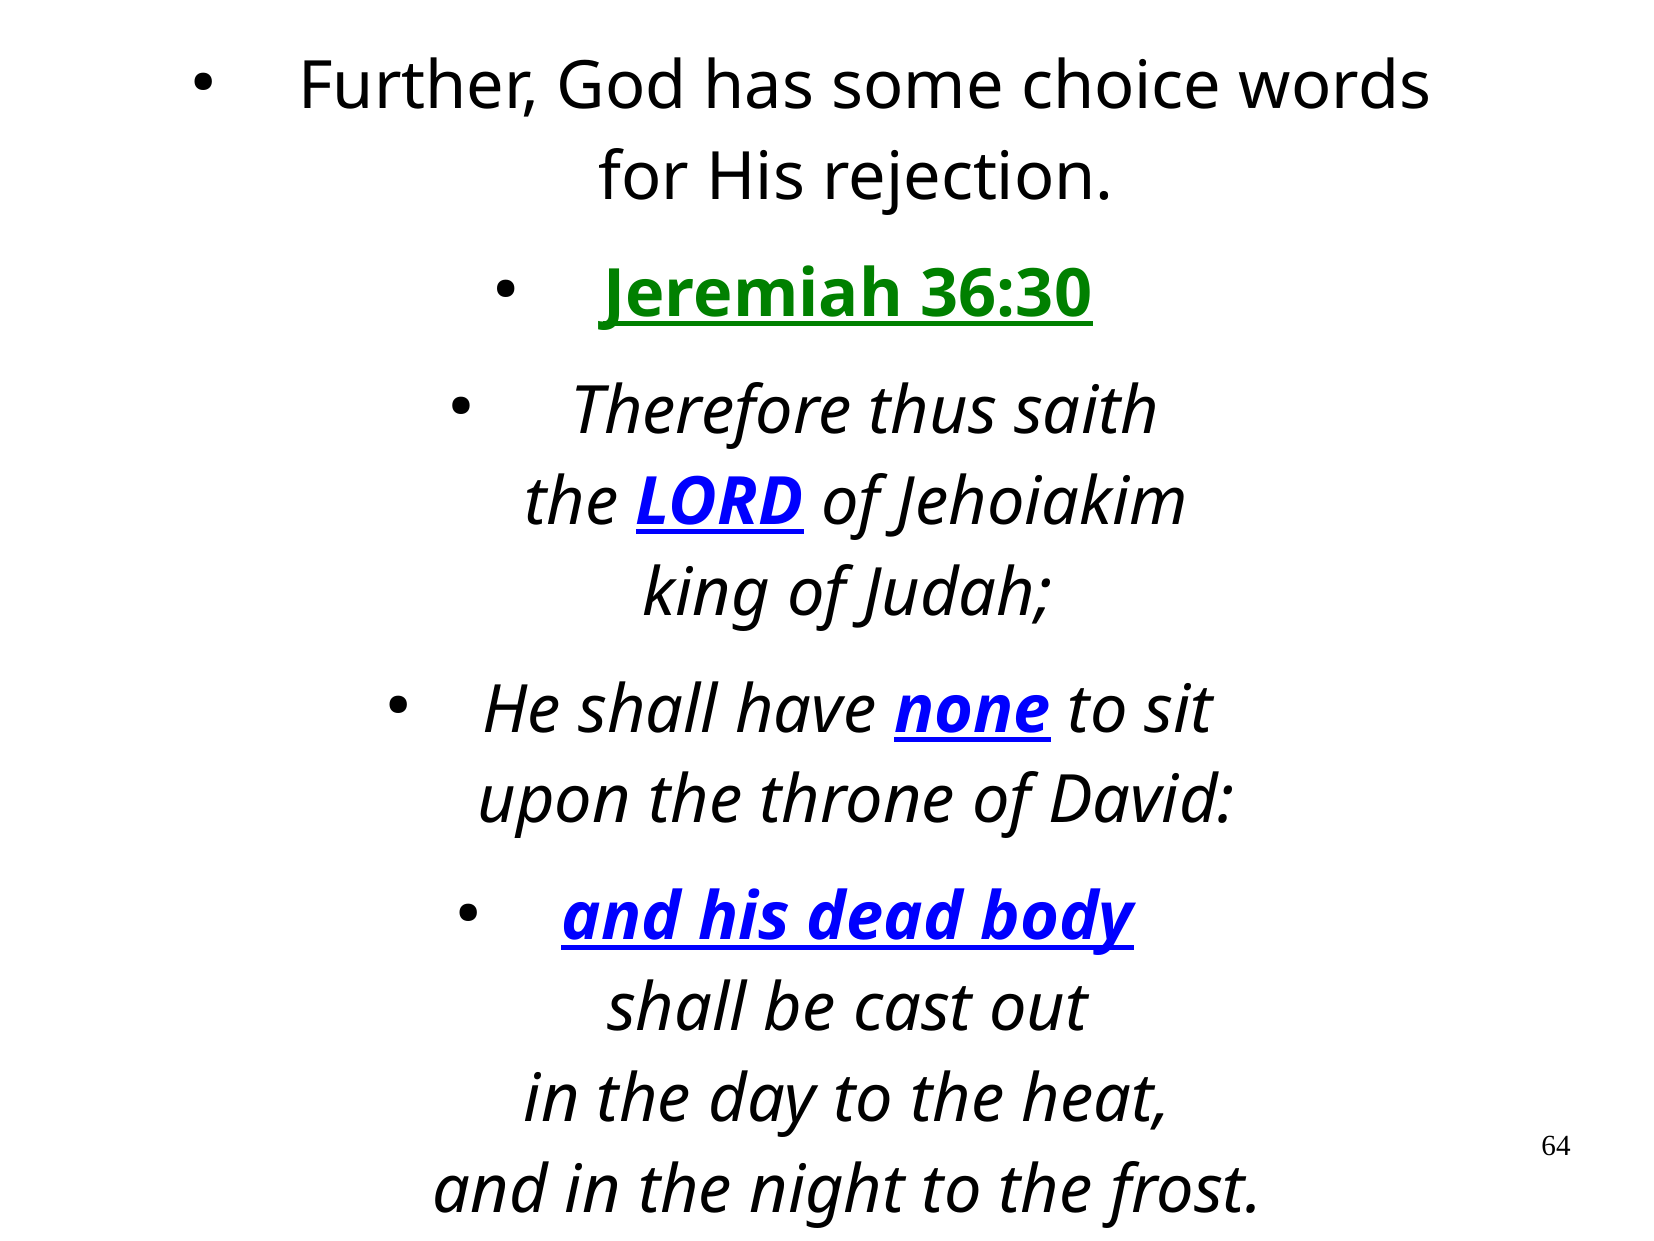

# Further, God has some choice words for His rejection.
Jeremiah 36:30
 Therefore thus saith
 the LORD of Jehoiakim
king of Judah;
He shall have none to sit
upon the throne of David:
and his dead body
shall be cast out
in the day to the heat,
and in the night to the frost.
64